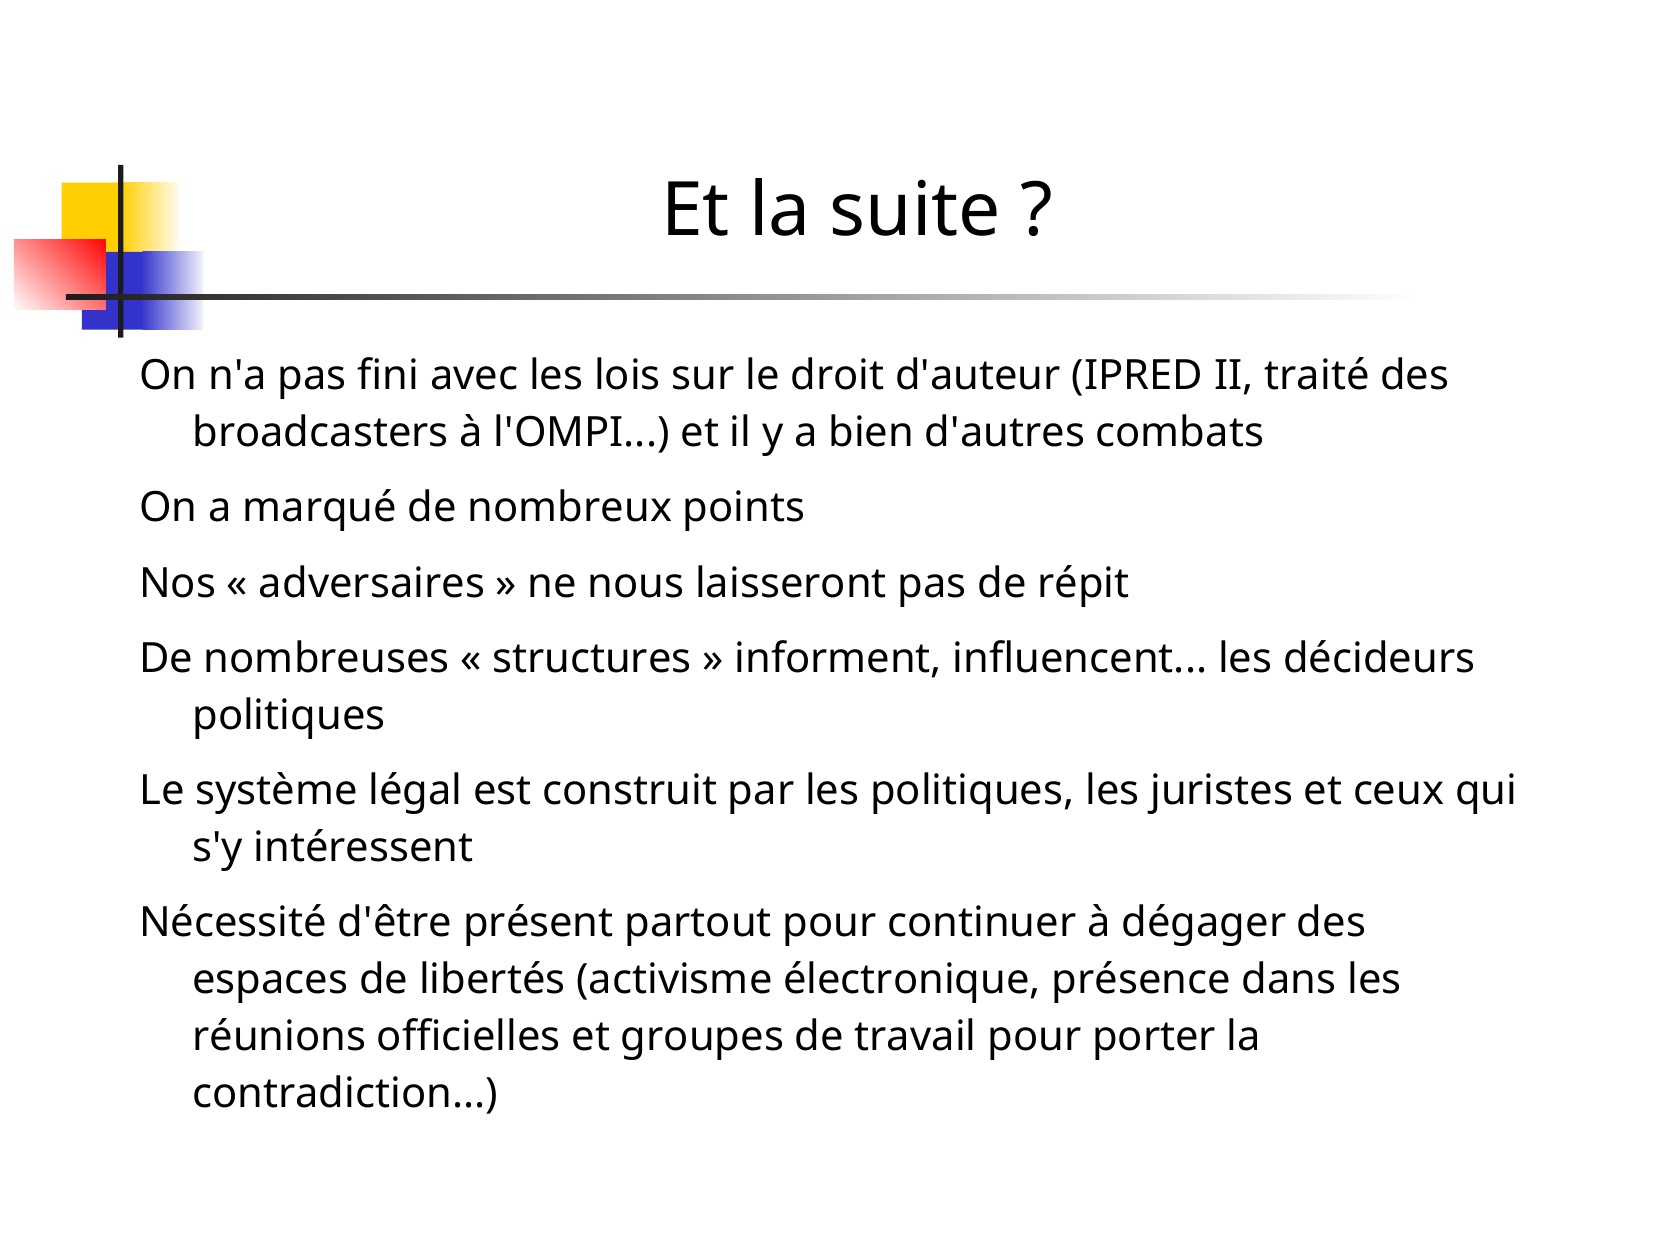

# Et la suite ?
On n'a pas fini avec les lois sur le droit d'auteur (IPRED II, traité des broadcasters à l'OMPI...) et il y a bien d'autres combats
On a marqué de nombreux points
Nos « adversaires » ne nous laisseront pas de répit
De nombreuses « structures » informent, influencent... les décideurs politiques
Le système légal est construit par les politiques, les juristes et ceux qui s'y intéressent
Nécessité d'être présent partout pour continuer à dégager des espaces de libertés (activisme électronique, présence dans les réunions officielles et groupes de travail pour porter la contradiction...)